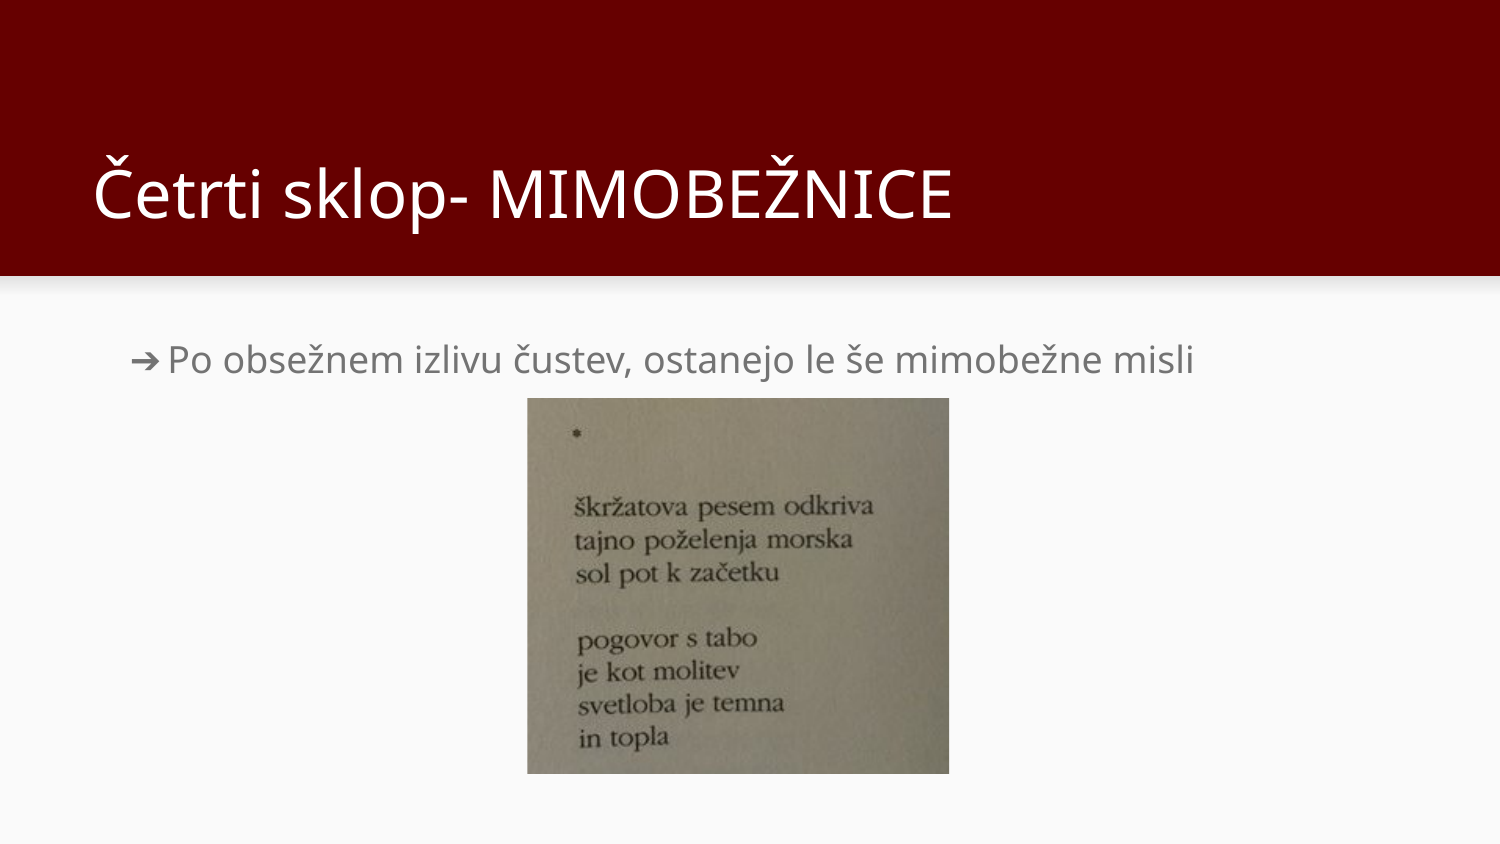

# Četrti sklop- MIMOBEŽNICE
Po obsežnem izlivu čustev, ostanejo le še mimobežne misli